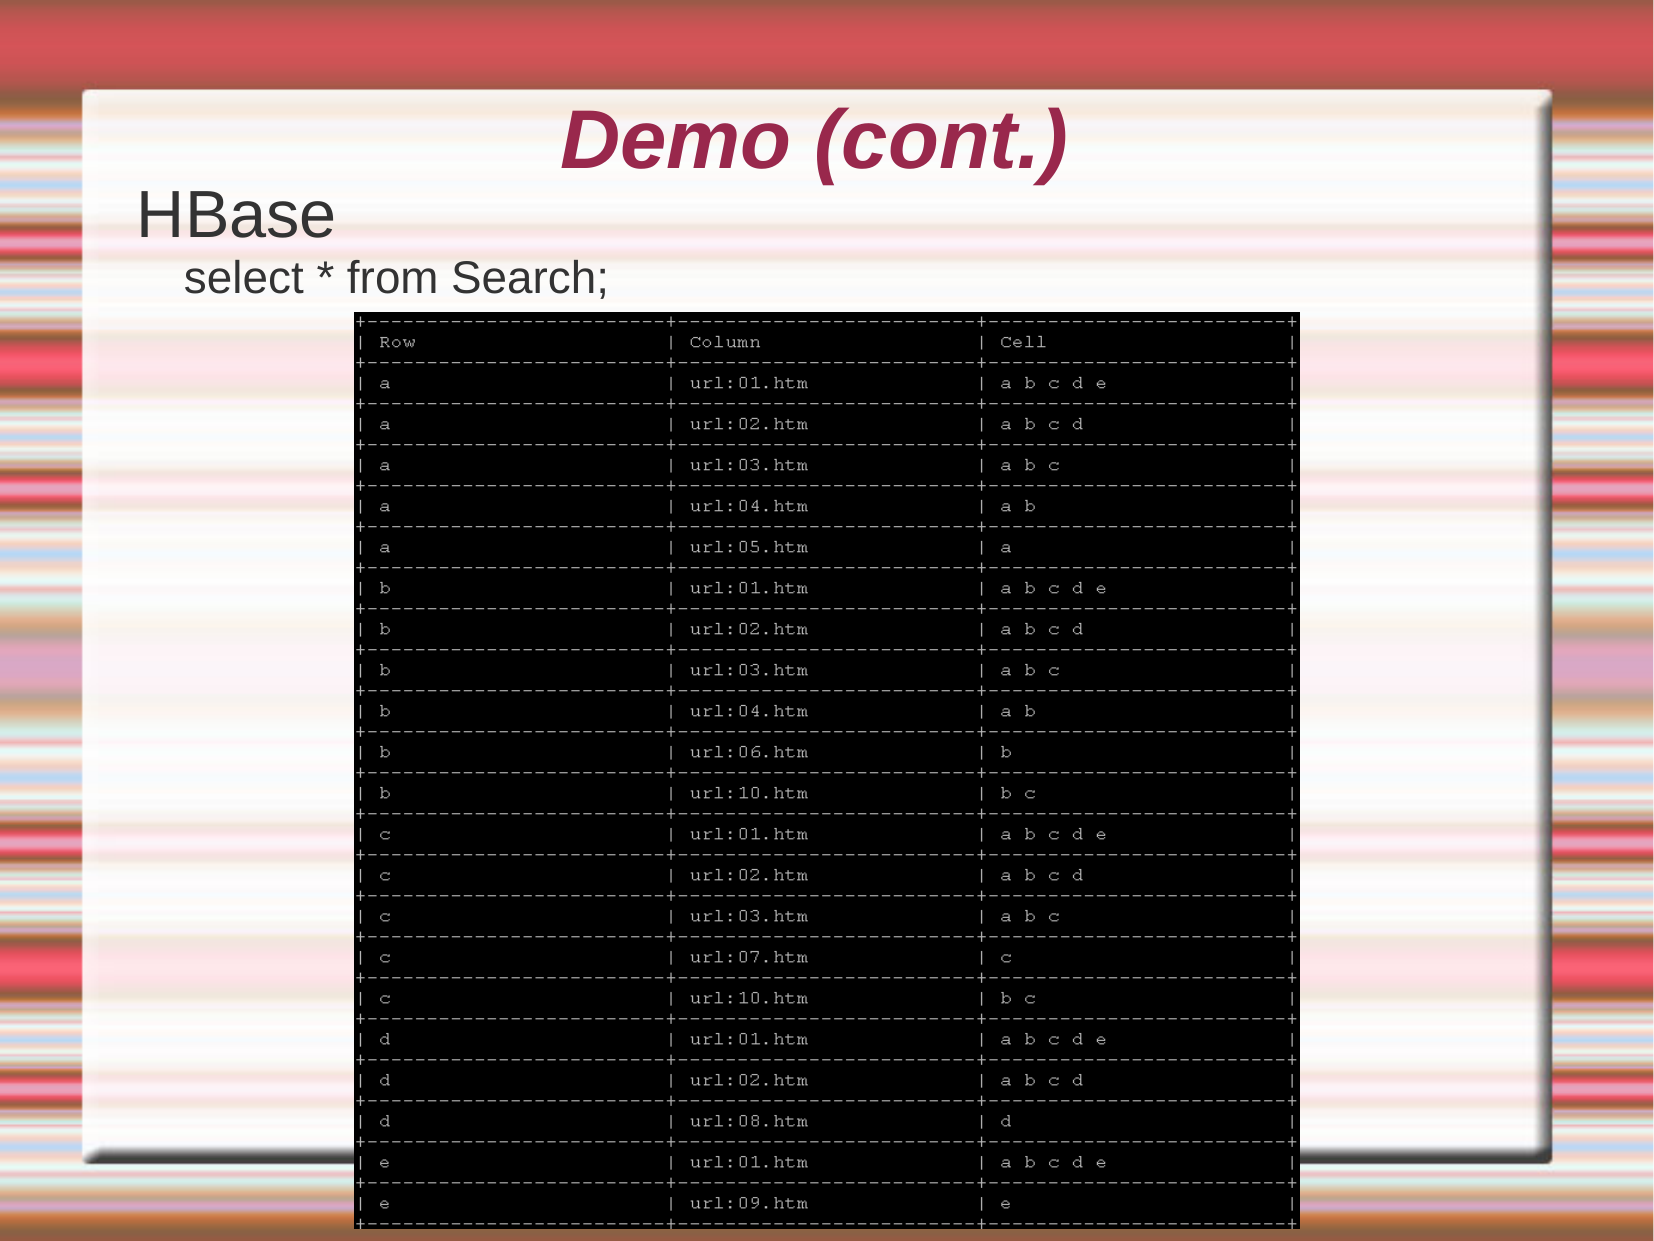

# Demo (cont.)
HBase
select * from Search;